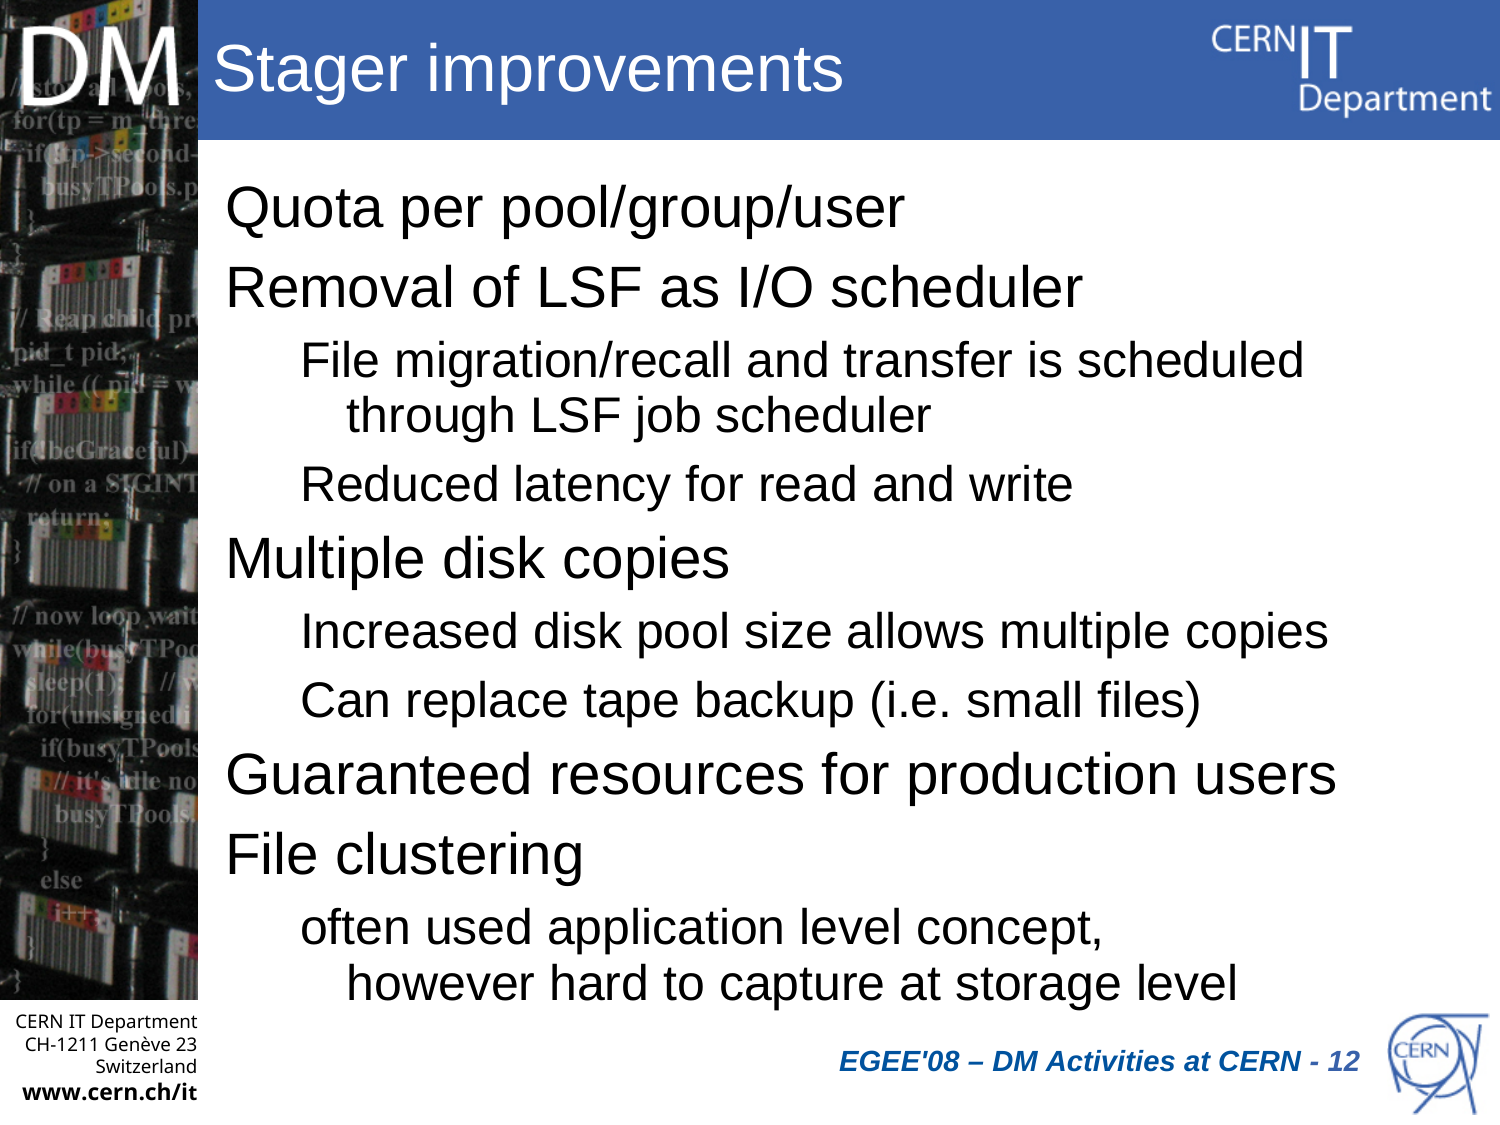

# Stager improvements
Quota per pool/group/user
Removal of LSF as I/O scheduler
File migration/recall and transfer is scheduled through LSF job scheduler
Reduced latency for read and write
Multiple disk copies
Increased disk pool size allows multiple copies
Can replace tape backup (i.e. small files)
Guaranteed resources for production users
File clustering
often used application level concept,
however hard to capture at storage level